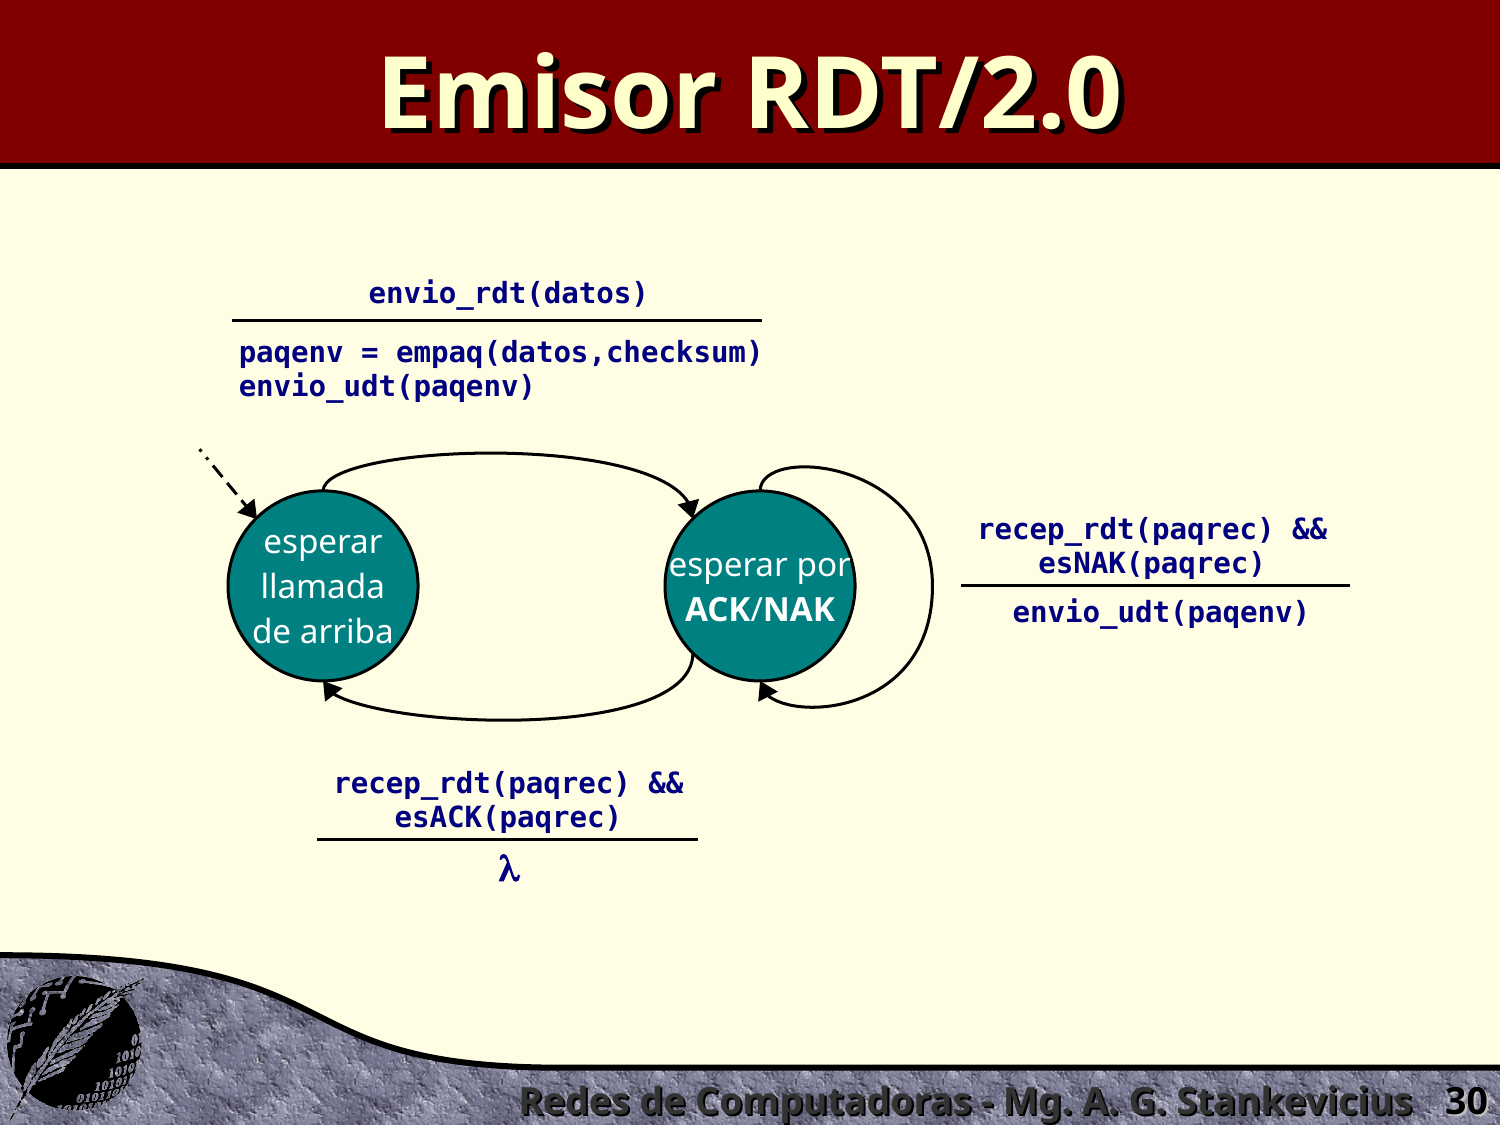

# Emisor RDT/2.0
envio_rdt(datos)
paqenv = empaq(datos,checksum)
envio_udt(paqenv)
esperar
llamada
de arriba
esperar por
ACK/NAK
recep_rdt(paqrec) &&
esNAK(paqrec)
envio_udt(paqenv)
recep_rdt(paqrec) &&
esACK(paqrec)

30